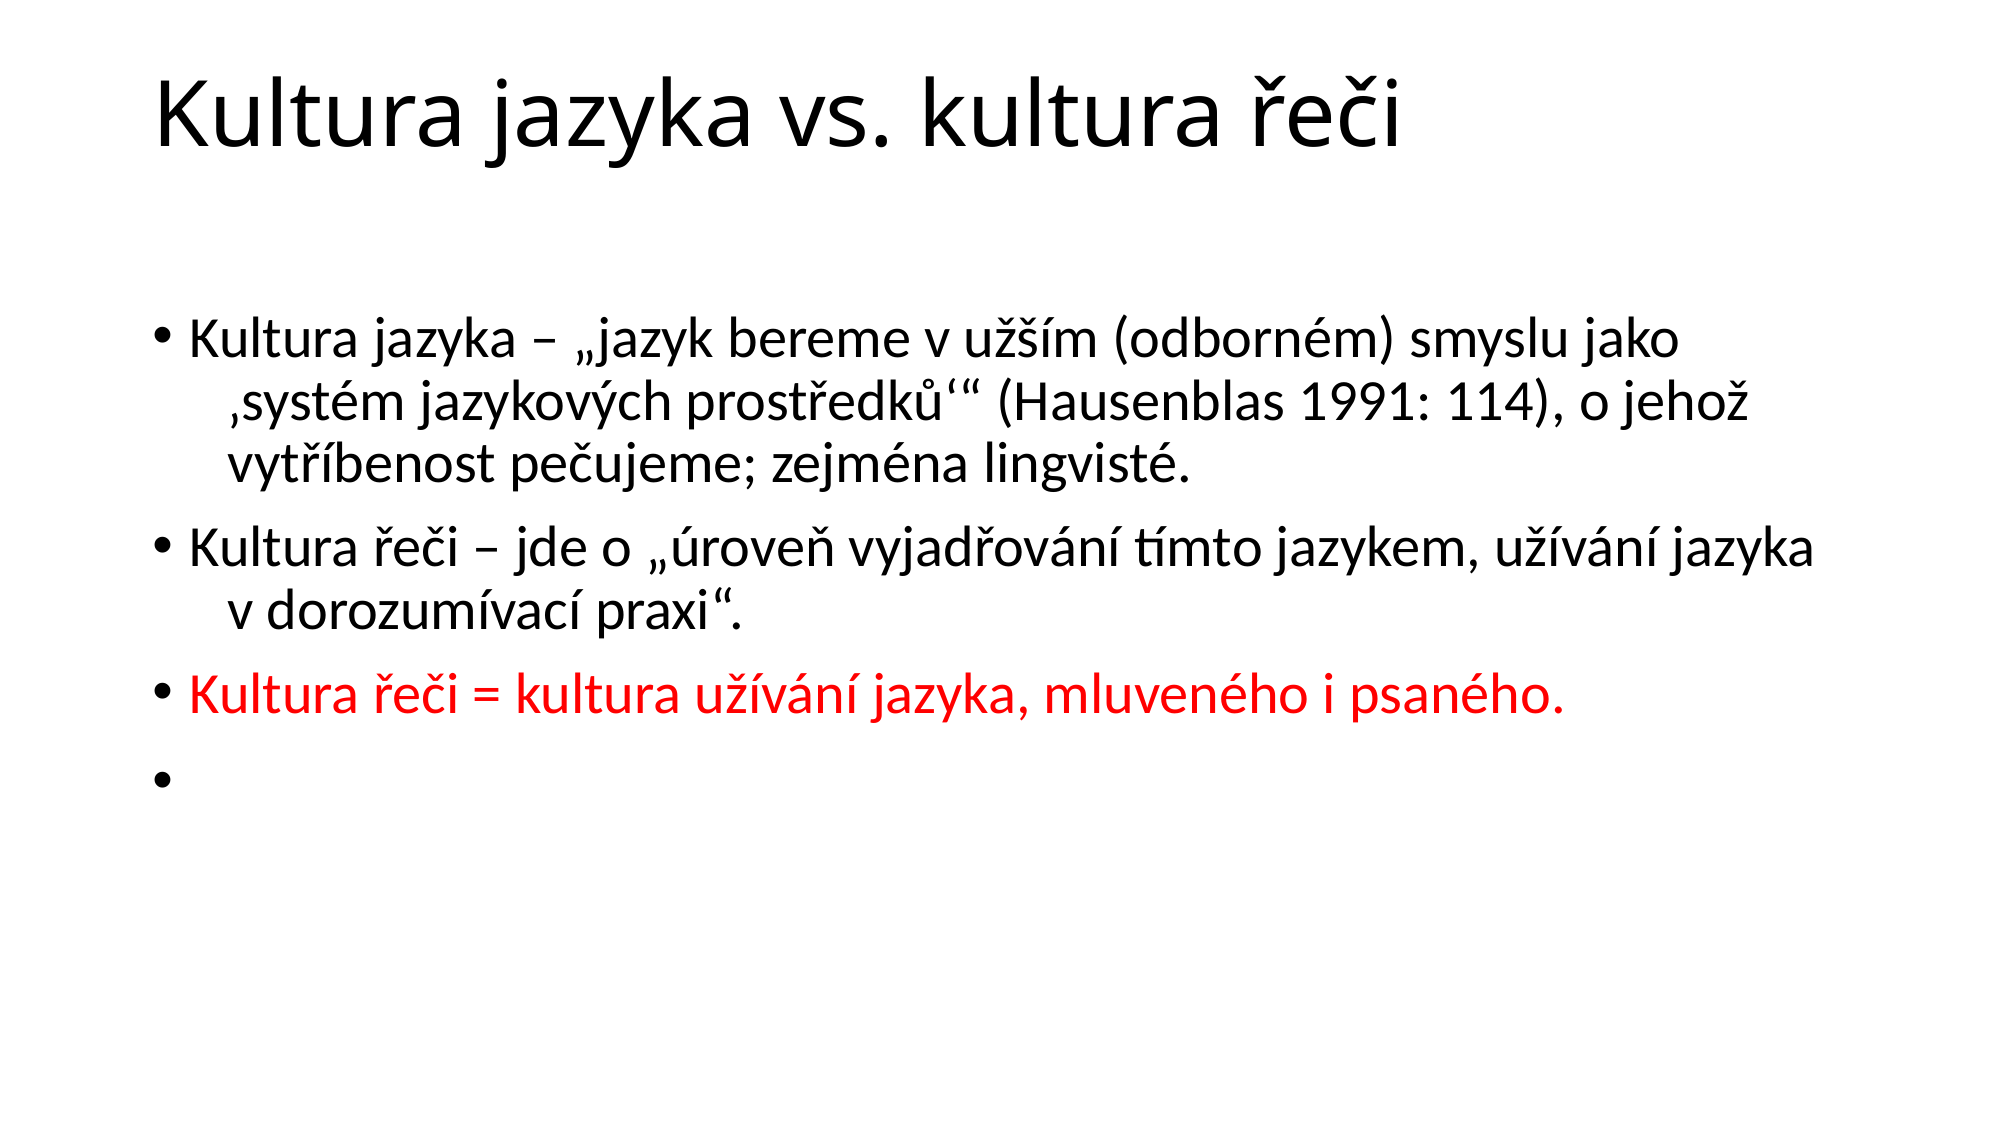

# Kultura jazyka vs. kultura řeči
Kultura jazyka – „jazyk bereme v užším (odborném) smyslu jako ‚systém jazykových prostředků‘“ (Hausenblas 1991: 114), o jehož vytříbenost pečujeme; zejména lingvisté.
Kultura řeči – jde o „úroveň vyjadřování tímto jazykem, užívání jazyka v dorozumívací praxi“.
Kultura řeči = kultura užívání jazyka, mluveného i psaného.